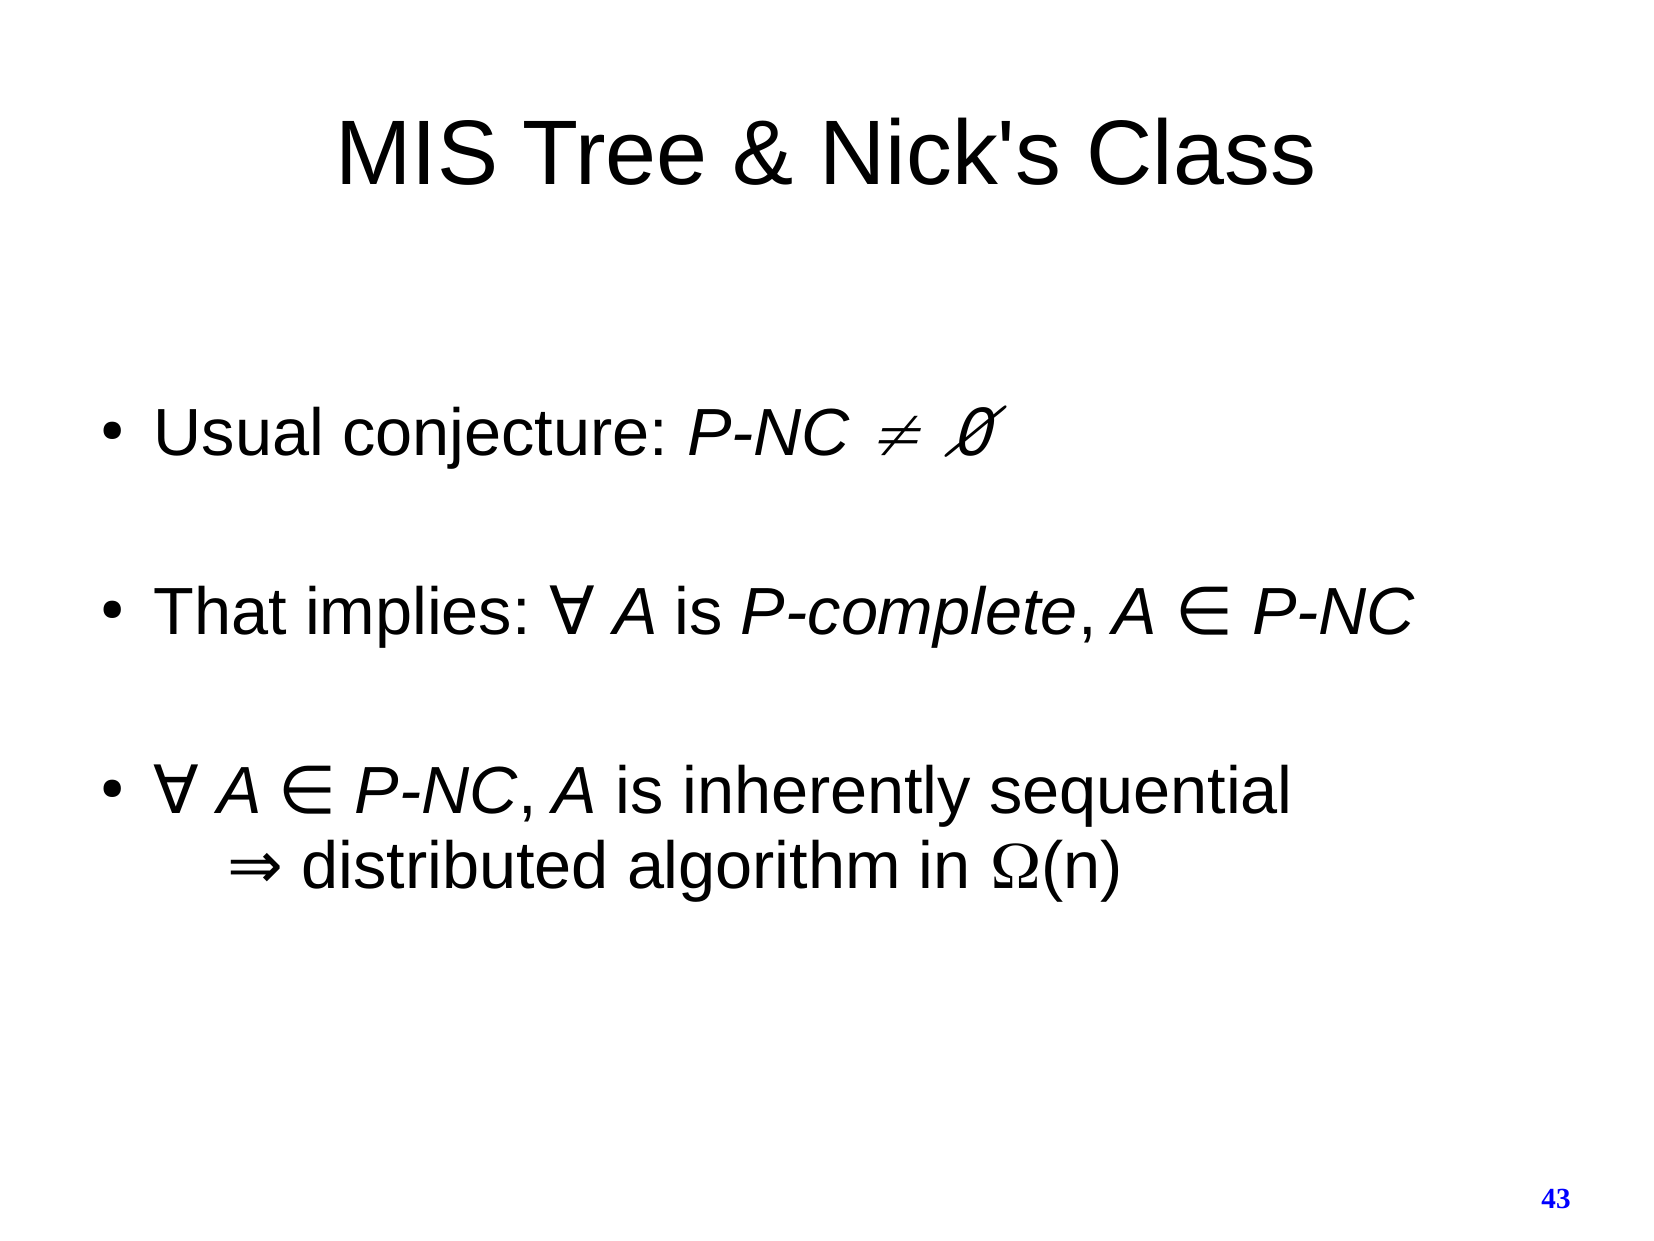

# MIS Tree & Nick's Class
Usual conjecture: P-NC ¹ ∅
That implies: ∀ A is P-complete, A ∈ P-NC
∀ A ∈ P-NC, A is inherently sequential
	⇒ distributed algorithm in W(n)
43